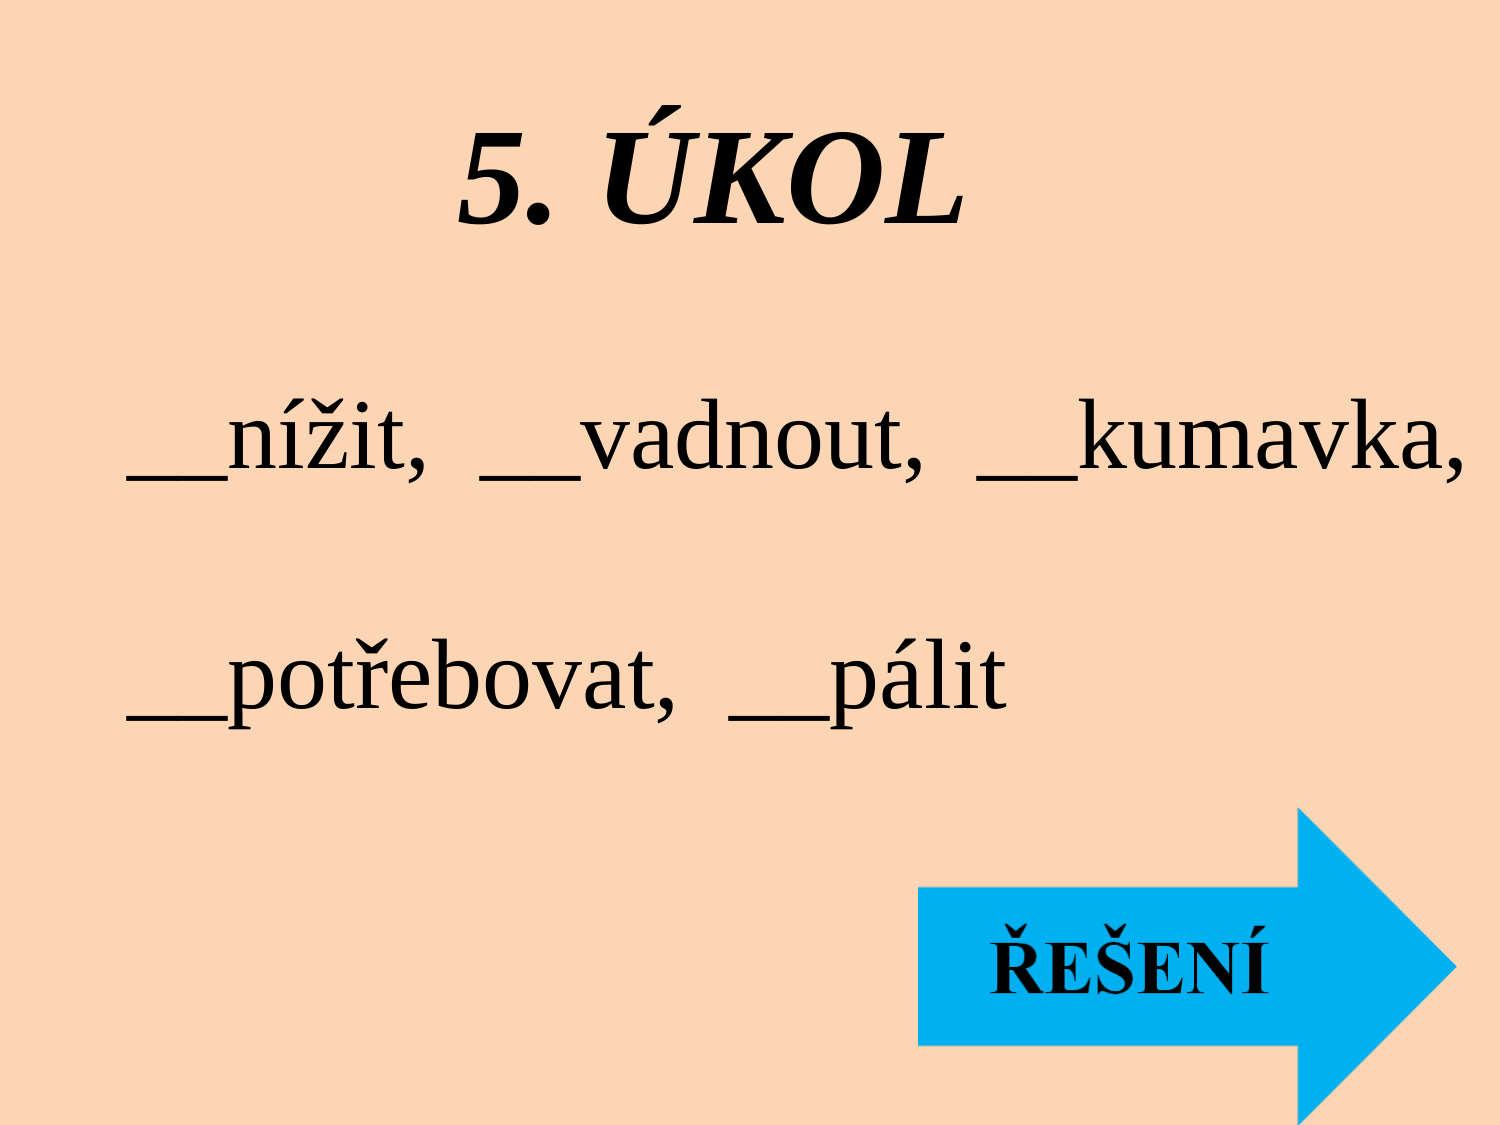

5. ÚKOL
__nížit, __vadnout, __kumavka,
__potřebovat, __pálit